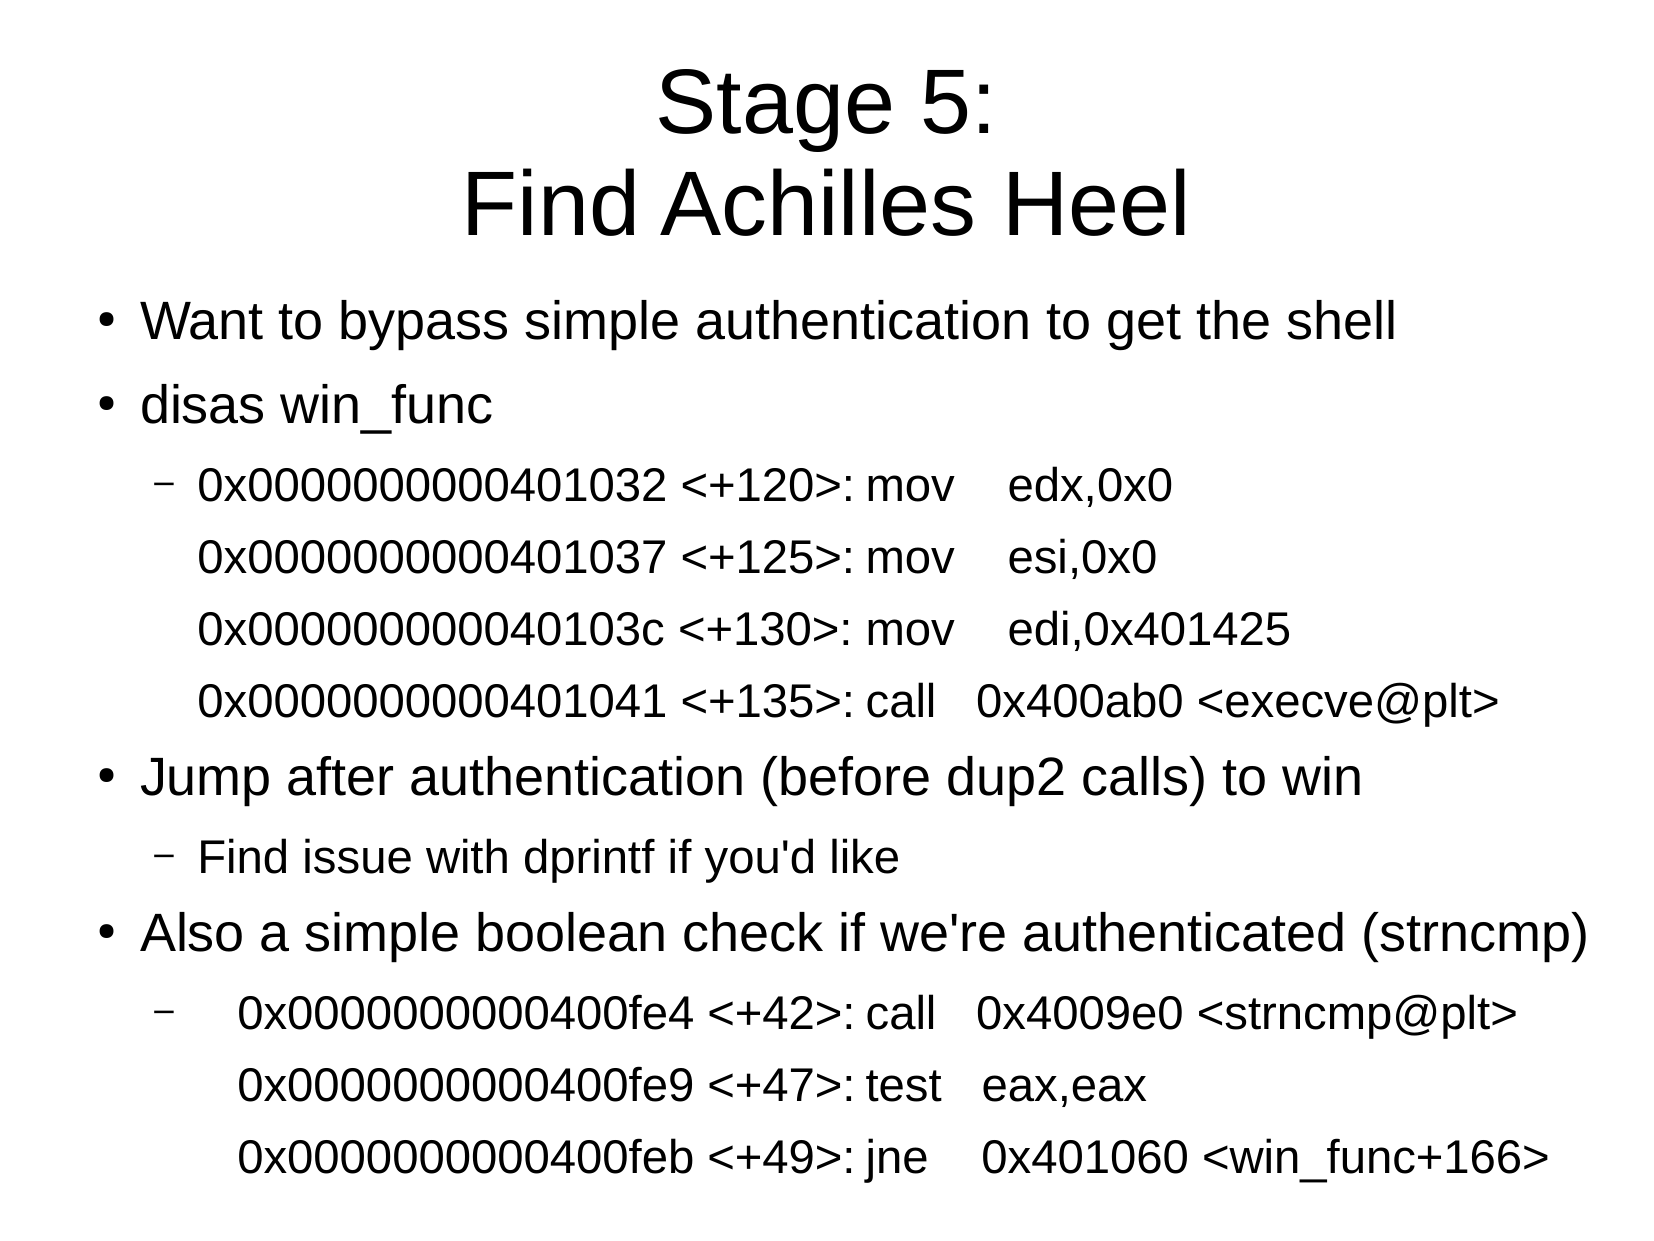

# Stage 5: Find Achilles Heel
Want to bypass simple authentication to get the shell
disas win_func
0x0000000000401032 <+120>:	mov edx,0x0
0x0000000000401037 <+125>:	mov esi,0x0
0x000000000040103c <+130>:	mov edi,0x401425
0x0000000000401041 <+135>:	call 0x400ab0 <execve@plt>
Jump after authentication (before dup2 calls) to win
Find issue with dprintf if you'd like
Also a simple boolean check if we're authenticated (strncmp)
 0x0000000000400fe4 <+42>:	call 0x4009e0 <strncmp@plt>
 0x0000000000400fe9 <+47>:	test eax,eax
 0x0000000000400feb <+49>:	jne 0x401060 <win_func+166>